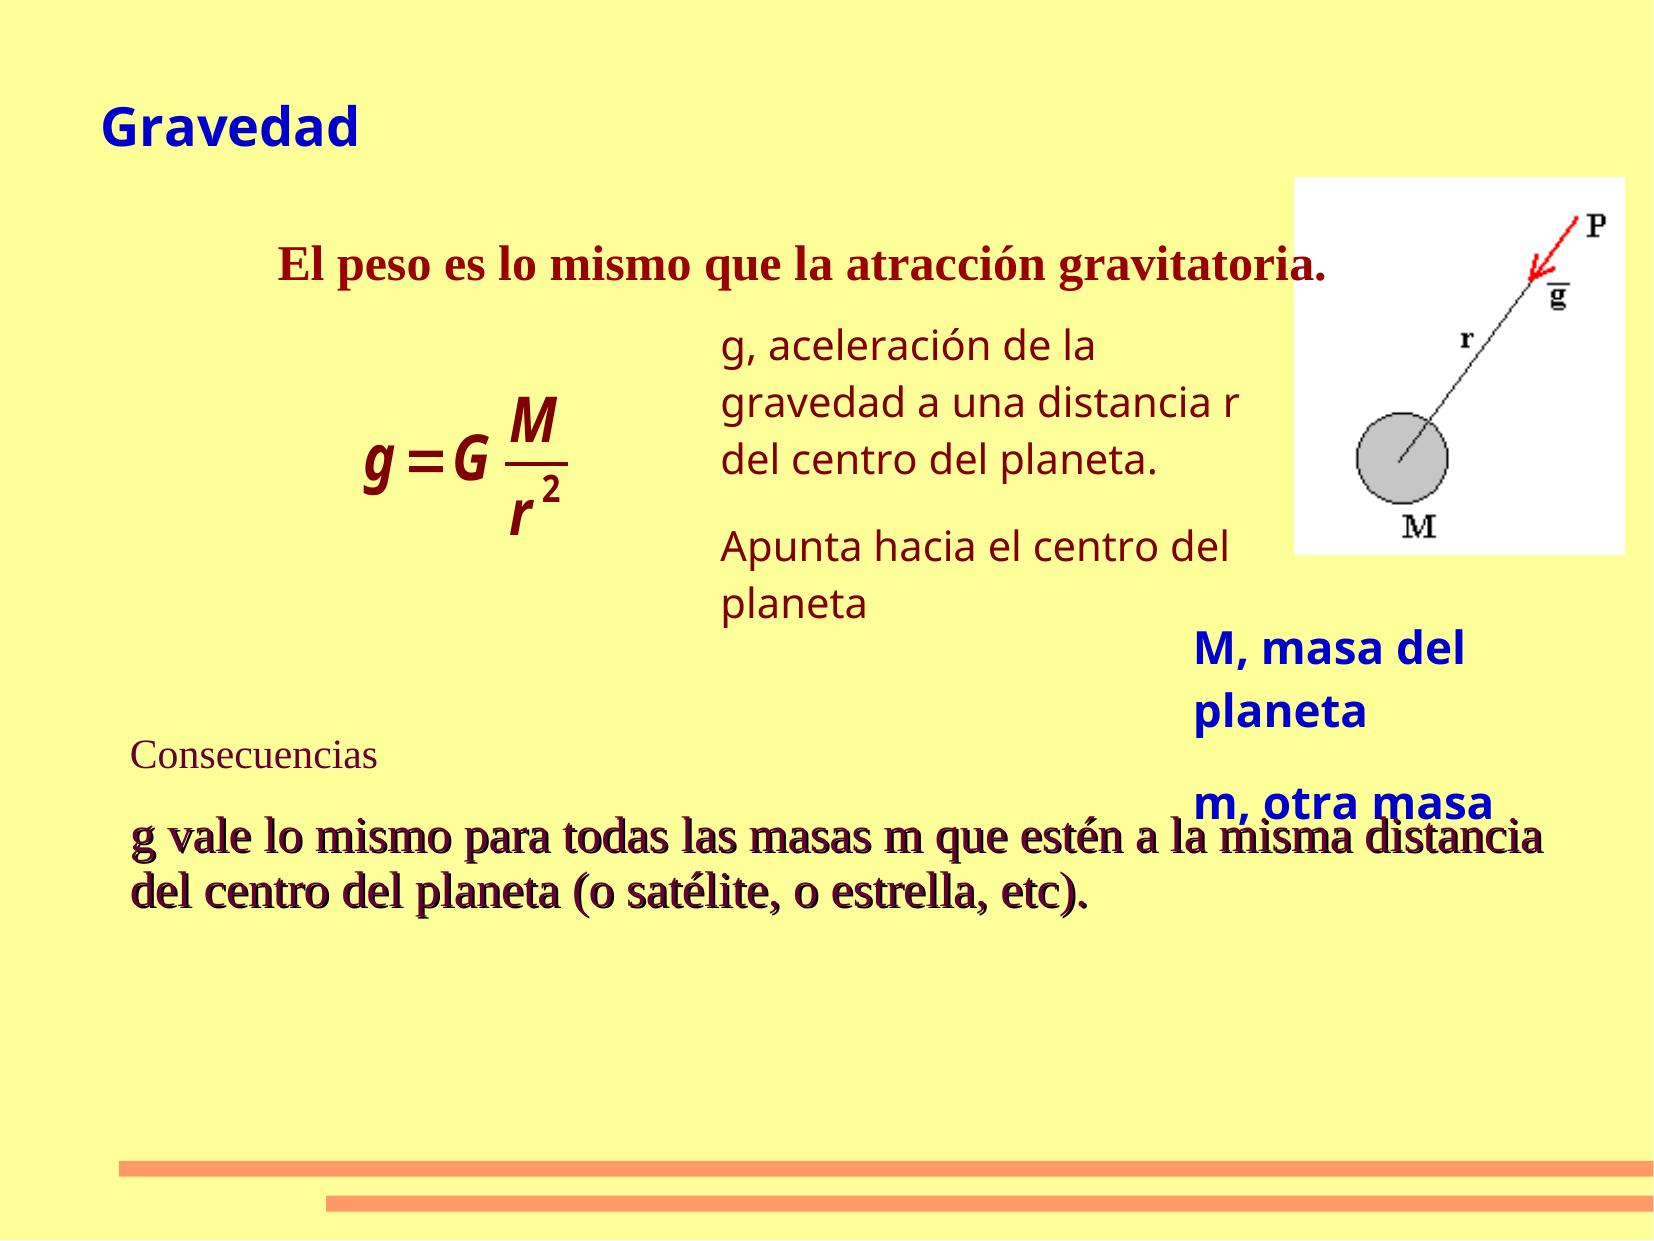

Gravedad
# El peso es lo mismo que la atracción gravitatoria.
g, aceleración de la gravedad a una distancia r del centro del planeta.
Apunta hacia el centro del planeta
M, masa del planeta
m, otra masa
Consecuencias
g vale lo mismo para todas las masas m que estén a la misma distancia del centro del planeta (o satélite, o estrella, etc).